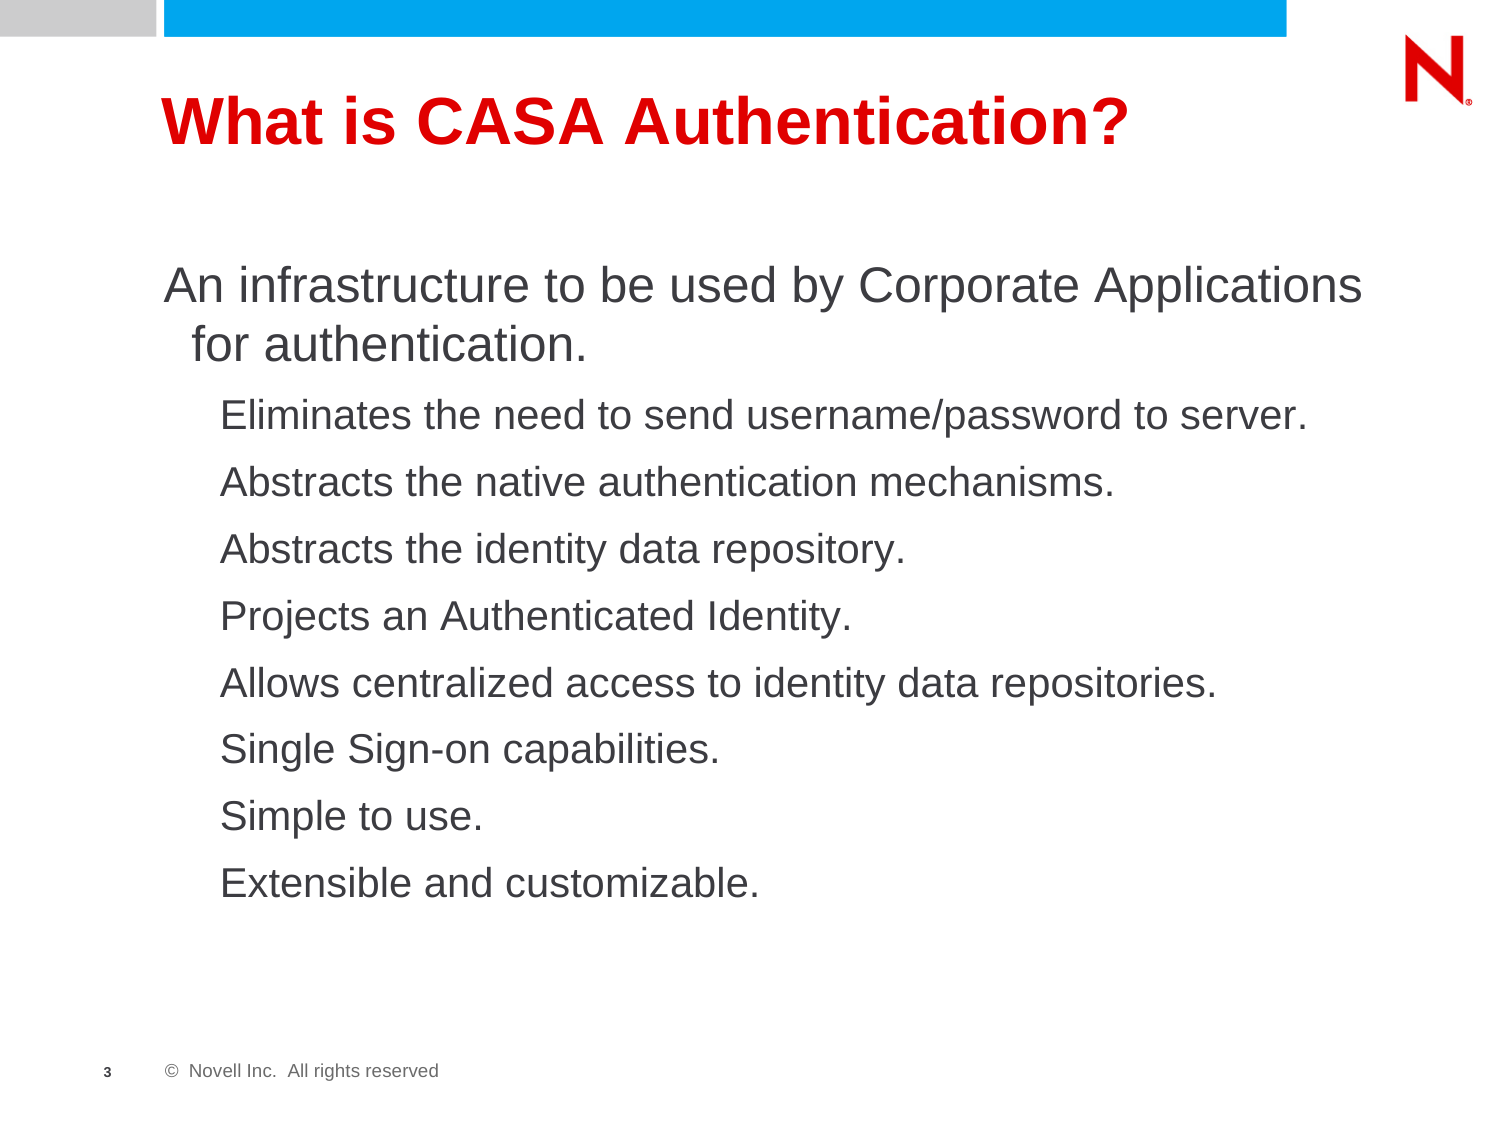

# What is CASA Authentication?
An infrastructure to be used by Corporate Applications for authentication.
Eliminates the need to send username/password to server.
Abstracts the native authentication mechanisms.
Abstracts the identity data repository.
Projects an Authenticated Identity.
Allows centralized access to identity data repositories.
Single Sign-on capabilities.
Simple to use.
Extensible and customizable.